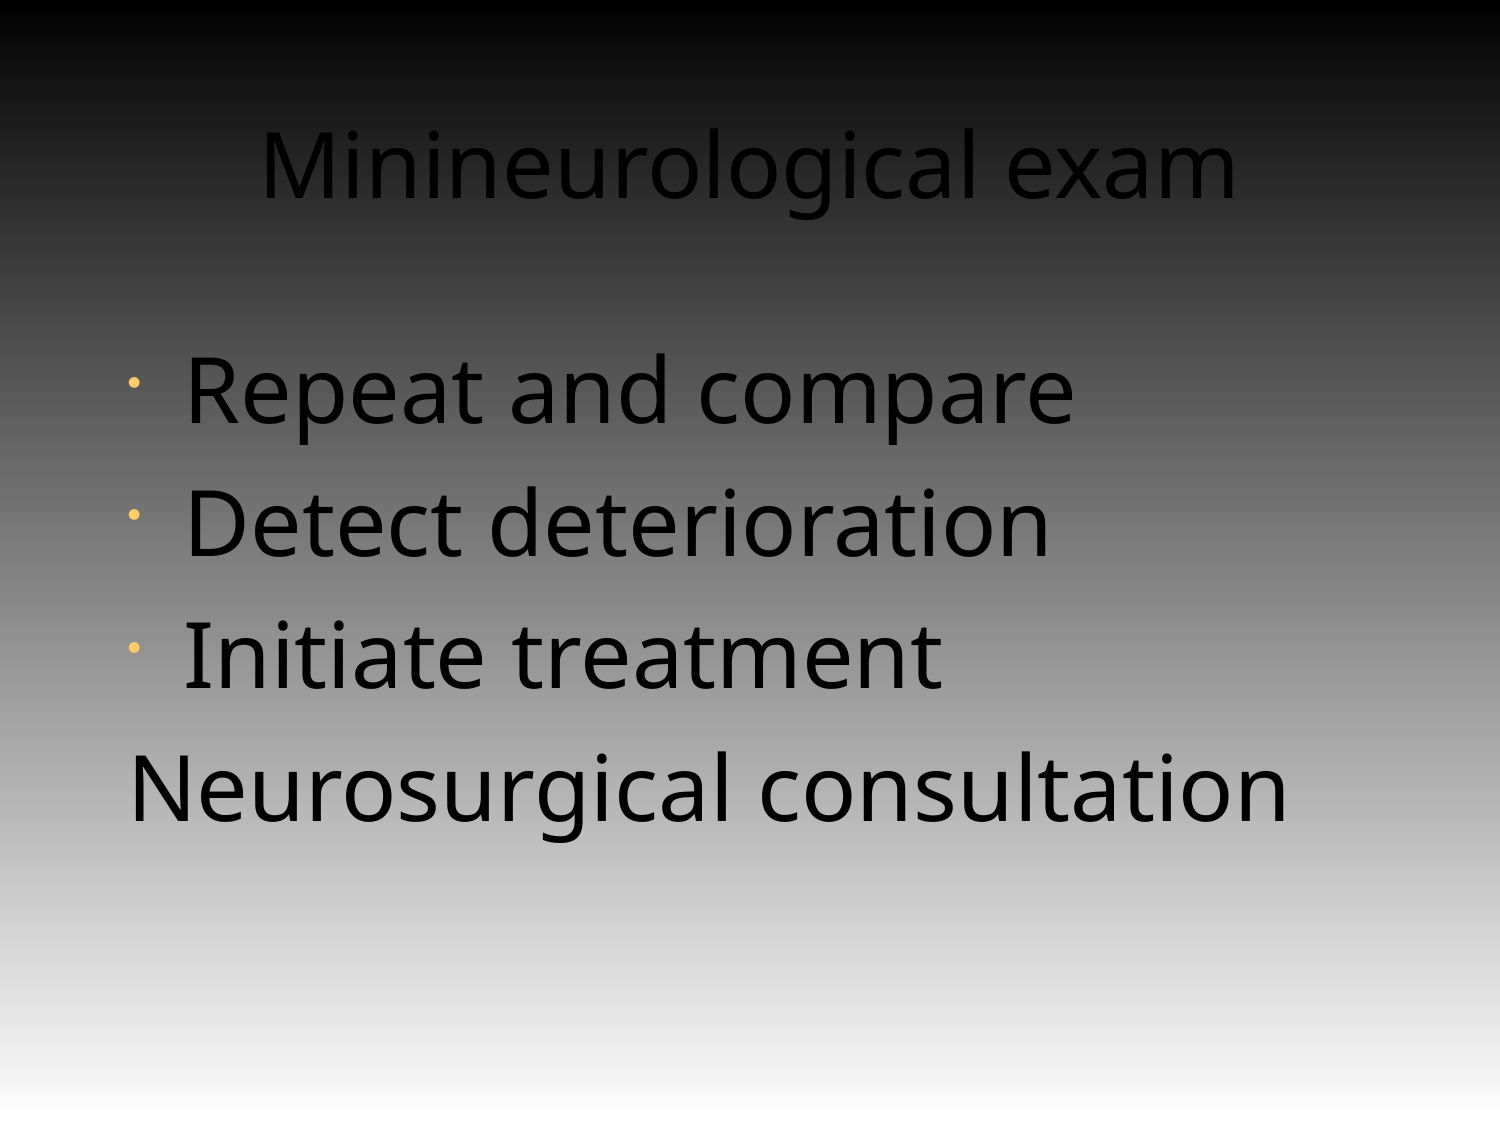

# Minineurological exam
Repeat and compare
Detect deterioration
Initiate treatment
Neurosurgical consultation